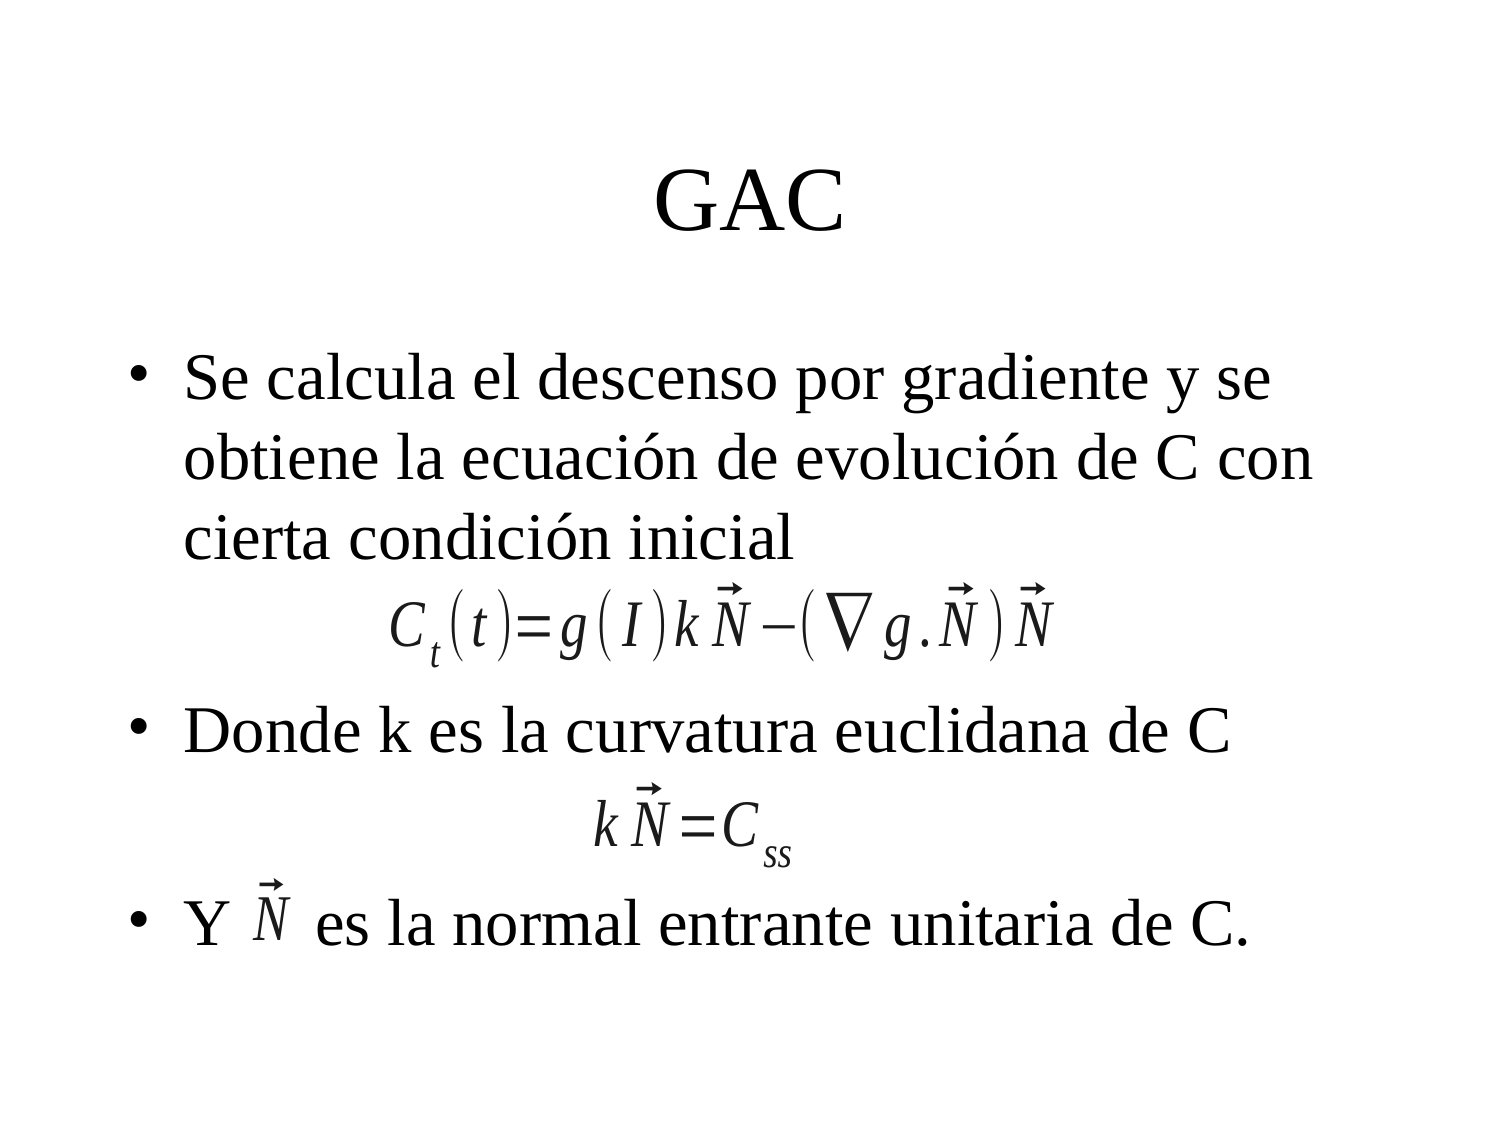

GAC
Se calcula el descenso por gradiente y se obtiene la ecuación de evolución de C con cierta condición inicial
Donde k es la curvatura euclidana de C
Y es la normal entrante unitaria de C.